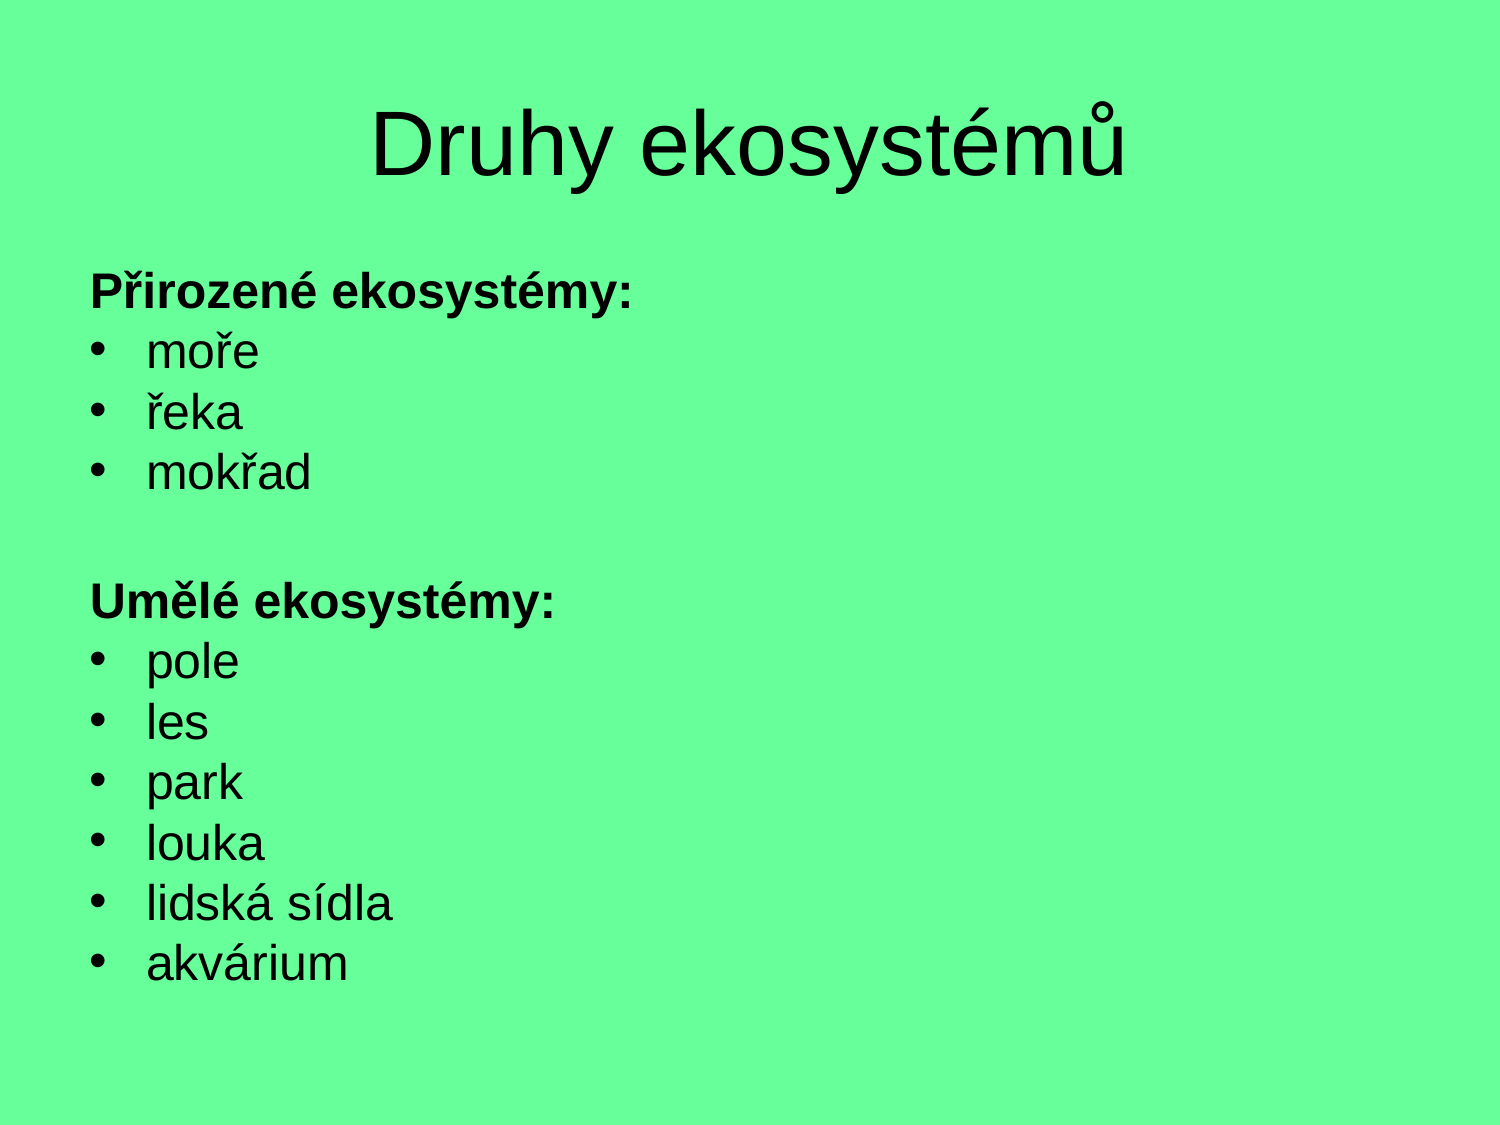

# Druhy ekosystémů
Přirozené ekosystémy:
moře
řeka
mokřad
Umělé ekosystémy:
pole
les
park
louka
lidská sídla
akvárium